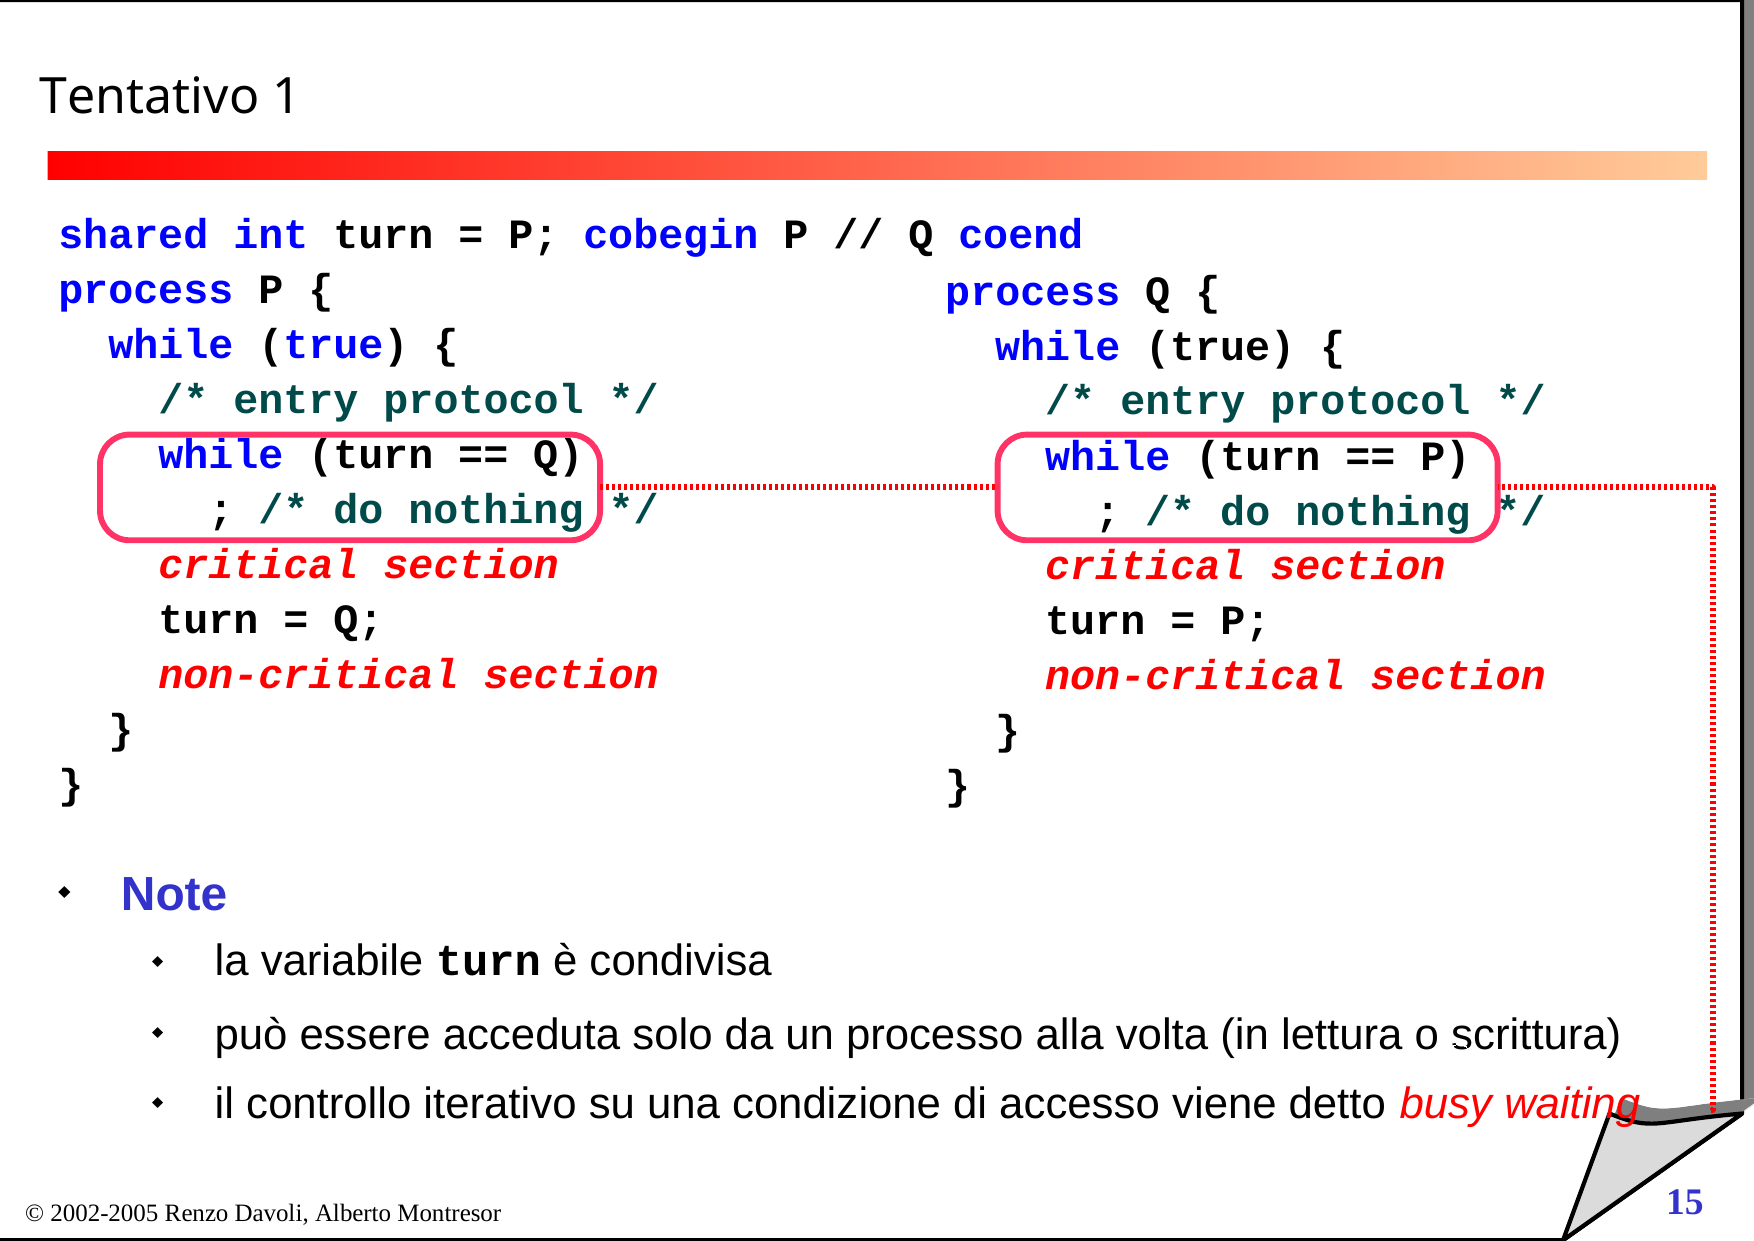

# Tentativo 1
shared int turn = P; cobegin P // Q coend
process P {
 while (true) {
 /* entry protocol */
 while (turn == Q)
 ; /* do nothing */
 critical section
 turn = Q;
 non-critical section
 }
}
Note
la variabile turn è condivisa
può essere acceduta solo da un processo alla volta (in lettura o scrittura)
il controllo iterativo su una condizione di accesso viene detto busy waiting
process Q {
 while (true) {
 /* entry protocol */
 while (turn == P)
 ; /* do nothing */
 critical section
 turn = P;
 non-critical section
 }
}